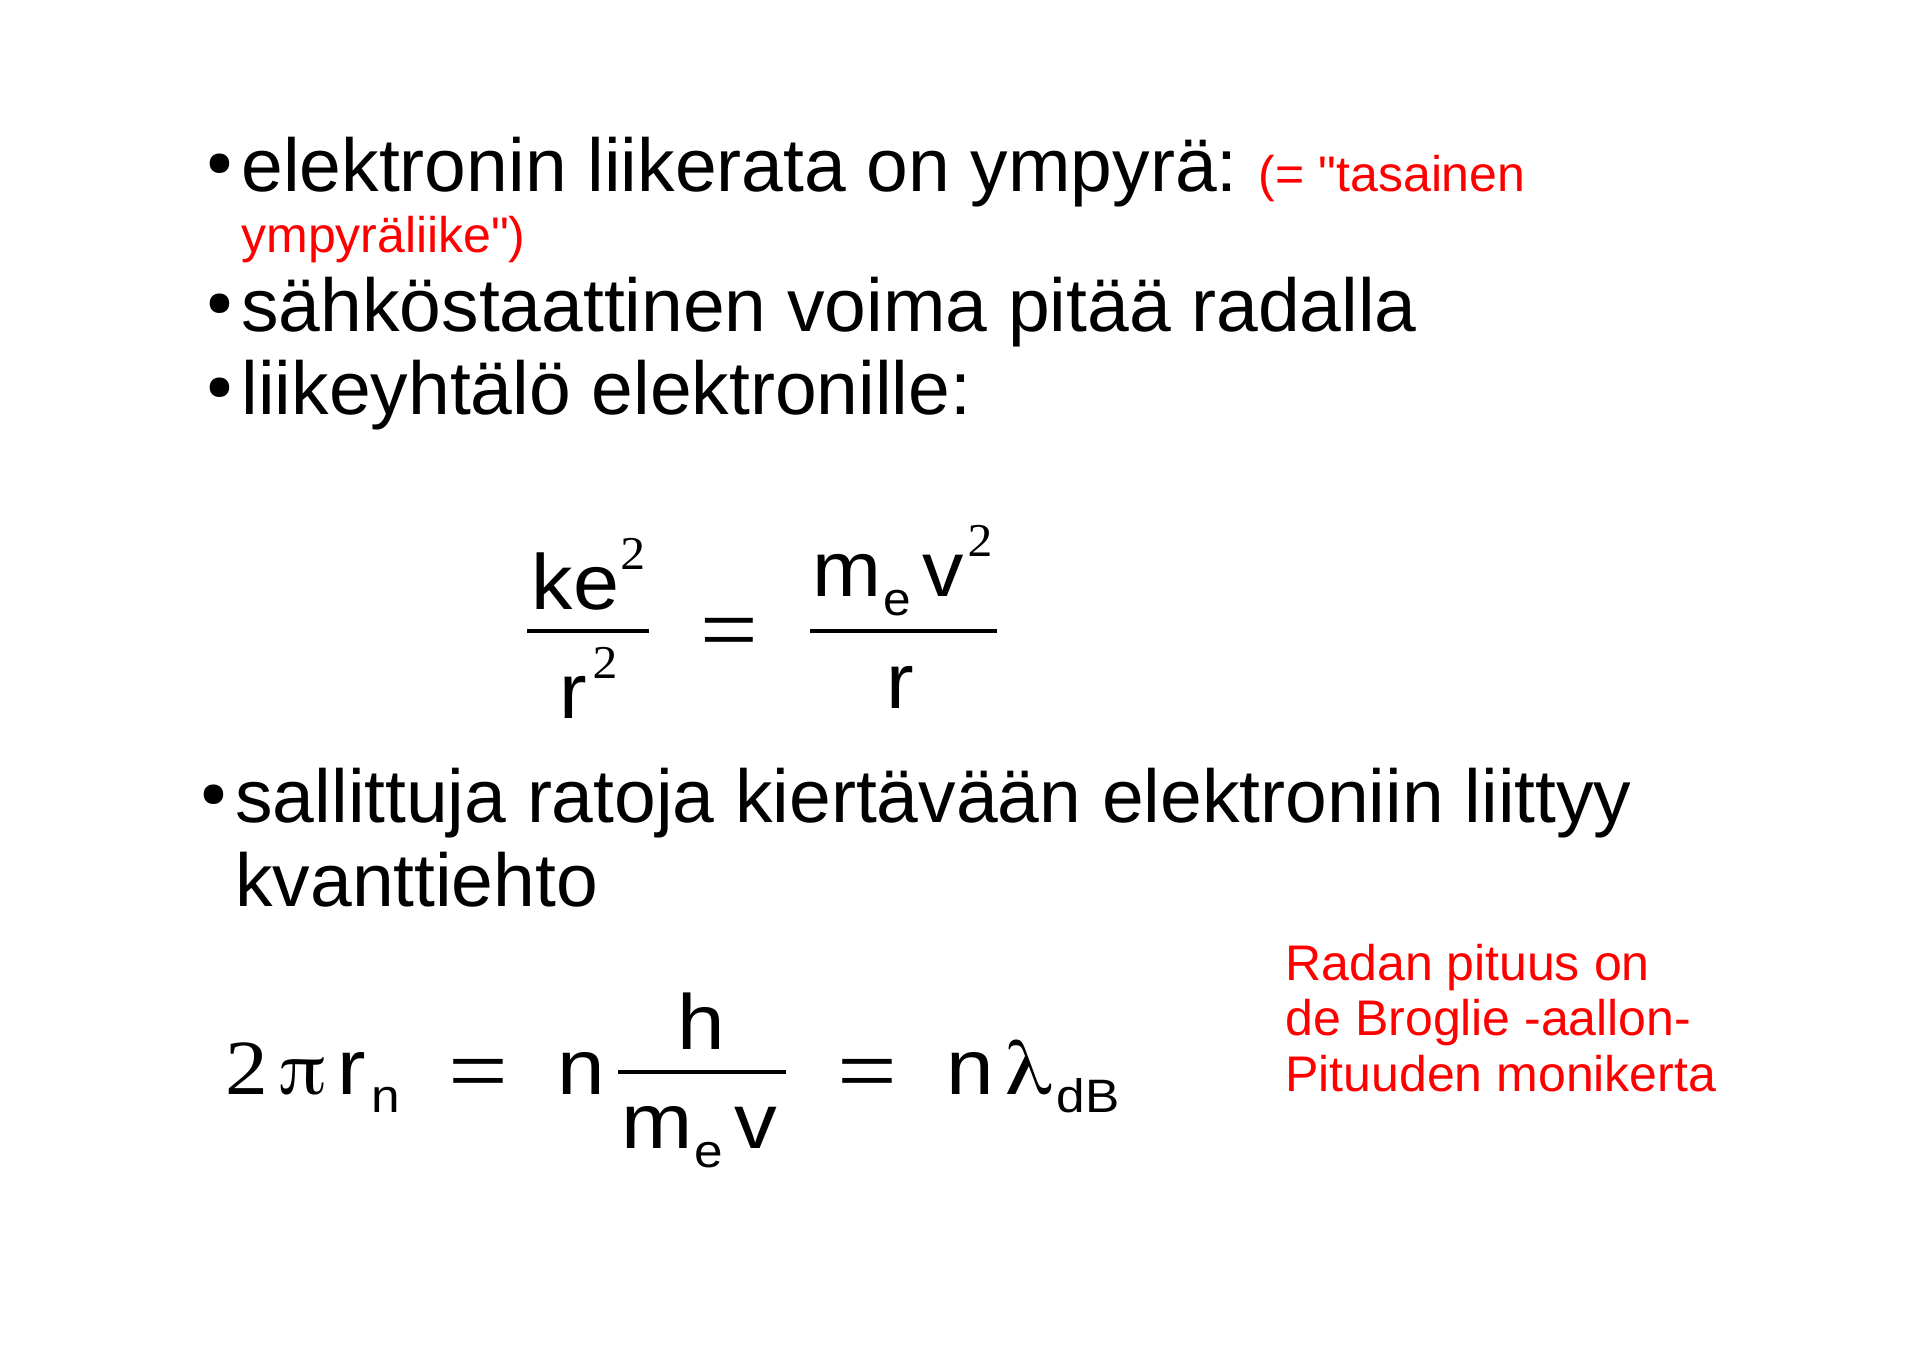

elektronin liikerata on ympyrä: (= "tasainen ympyräliike")
sähköstaattinen voima pitää radalla
liikeyhtälö elektronille:
sallittuja ratoja kiertävään elektroniin liittyy kvanttiehto
Radan pituus on
de Broglie -aallon-
Pituuden monikerta